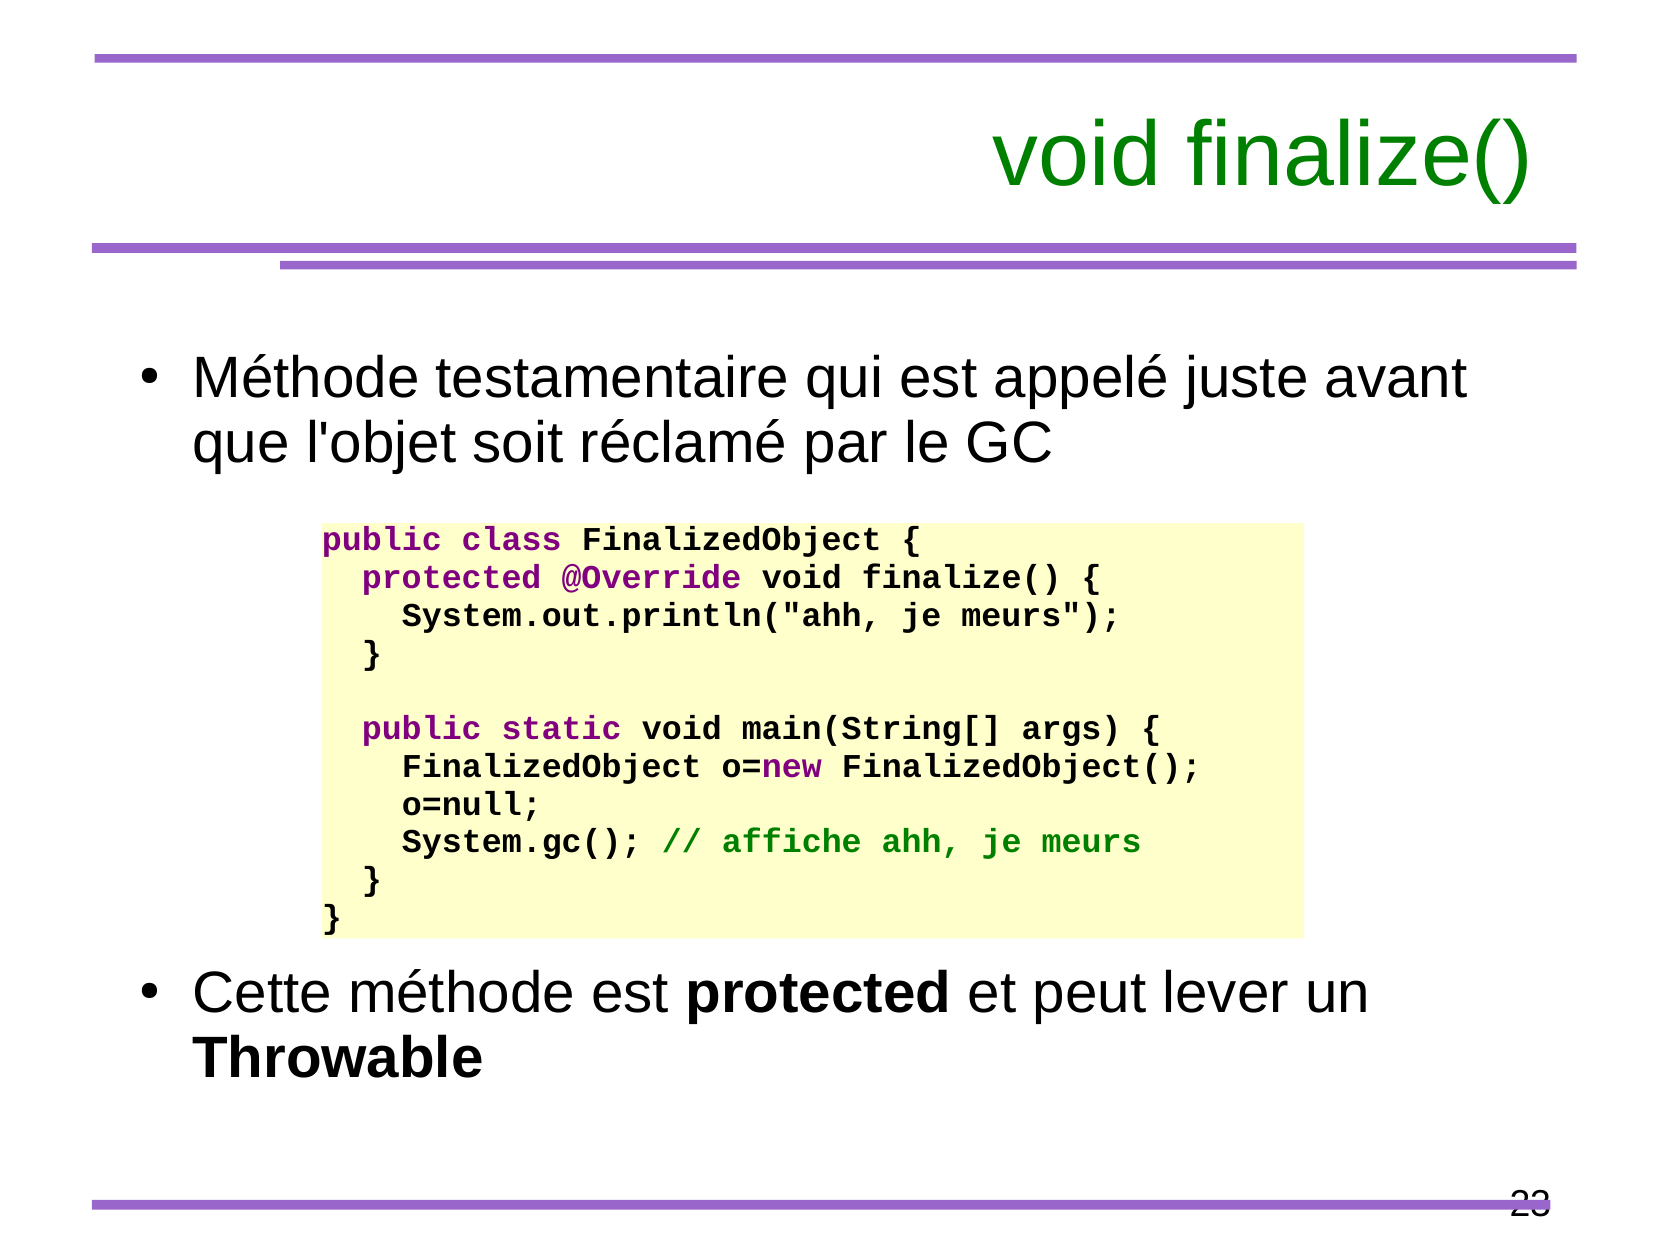

# void finalize()
Méthode testamentaire qui est appelé juste avant que l'objet soit réclamé par le GC
Cette méthode est protected et peut lever un Throwable
public class FinalizedObject {
 protected @Override void finalize() {
 System.out.println("ahh, je meurs");
 }
 public static void main(String[] args) {
 FinalizedObject o=new FinalizedObject();
 o=null;
 System.gc(); // affiche ahh, je meurs
 }
}